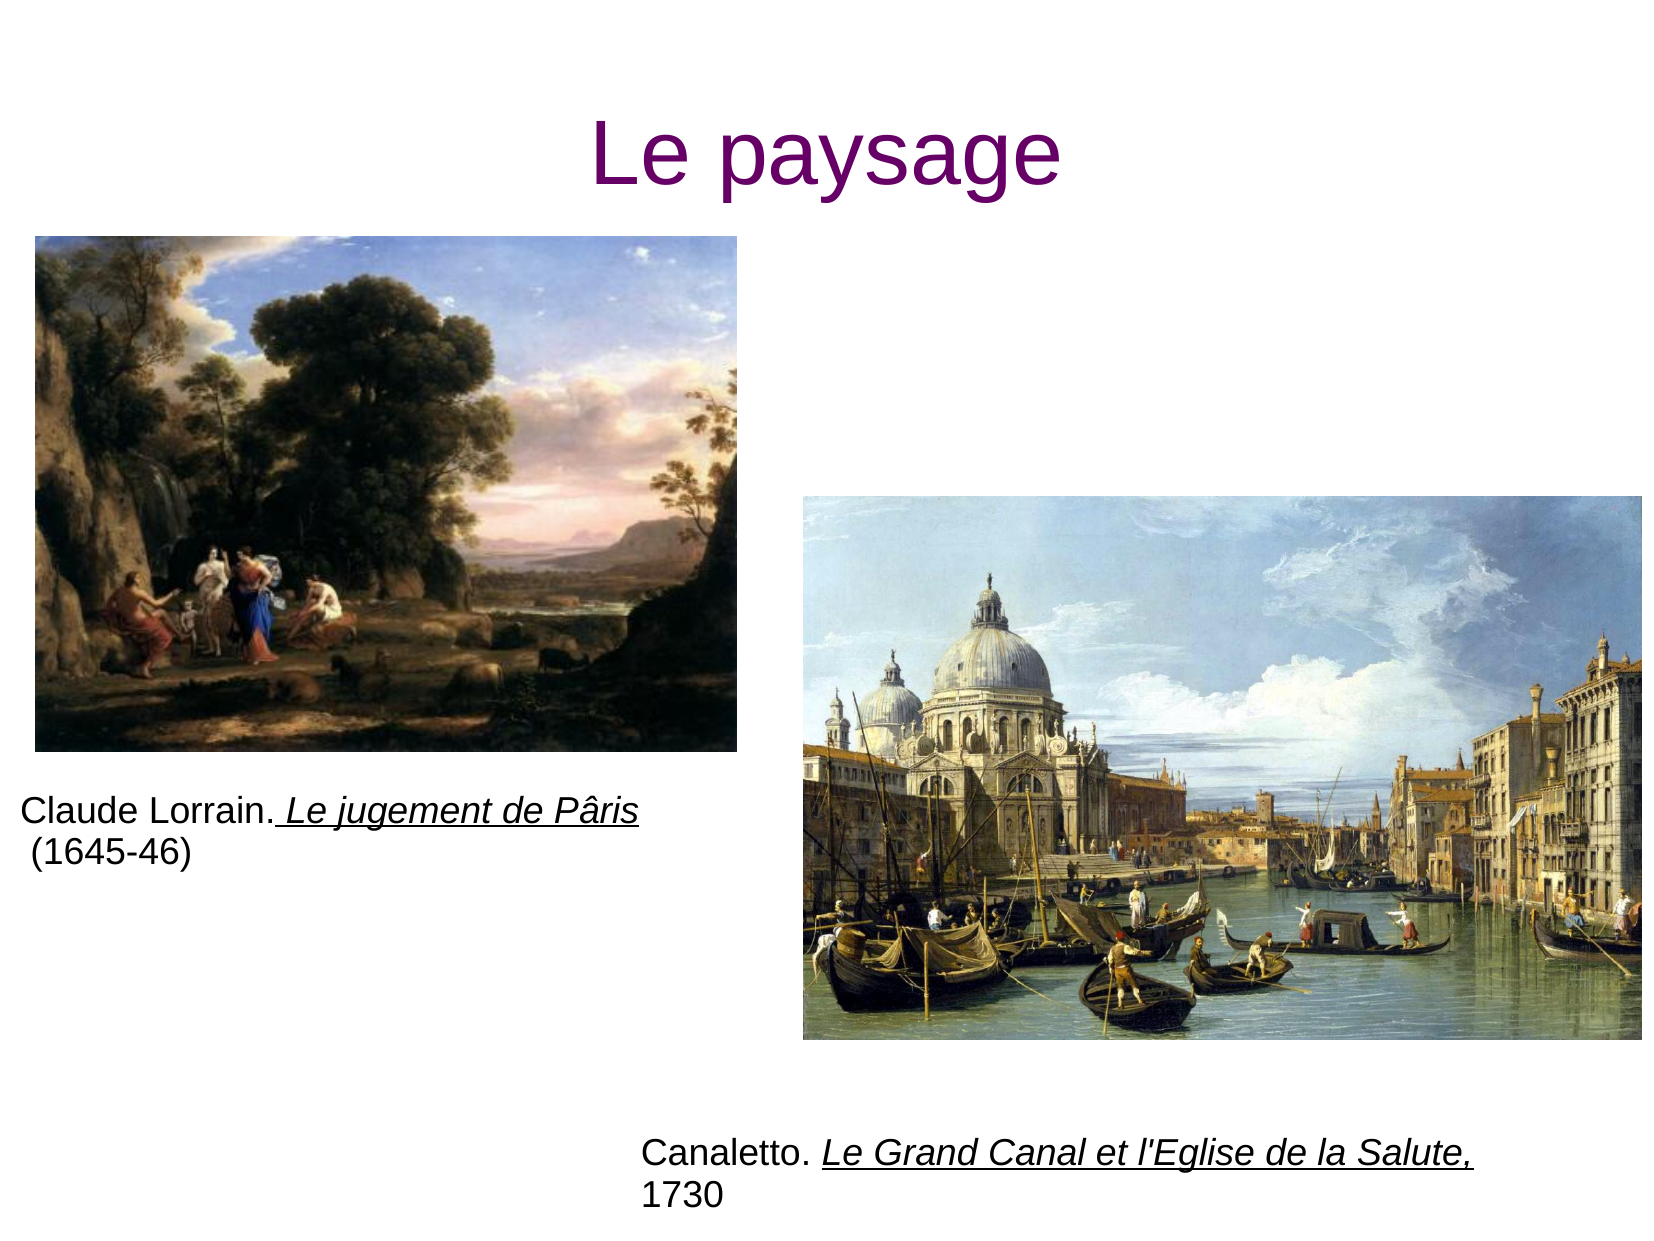

# Le paysage
Claude Lorrain. Le jugement de Pâris
 (1645-46)
Canaletto. Le Grand Canal et l'Eglise de la Salute, 1730